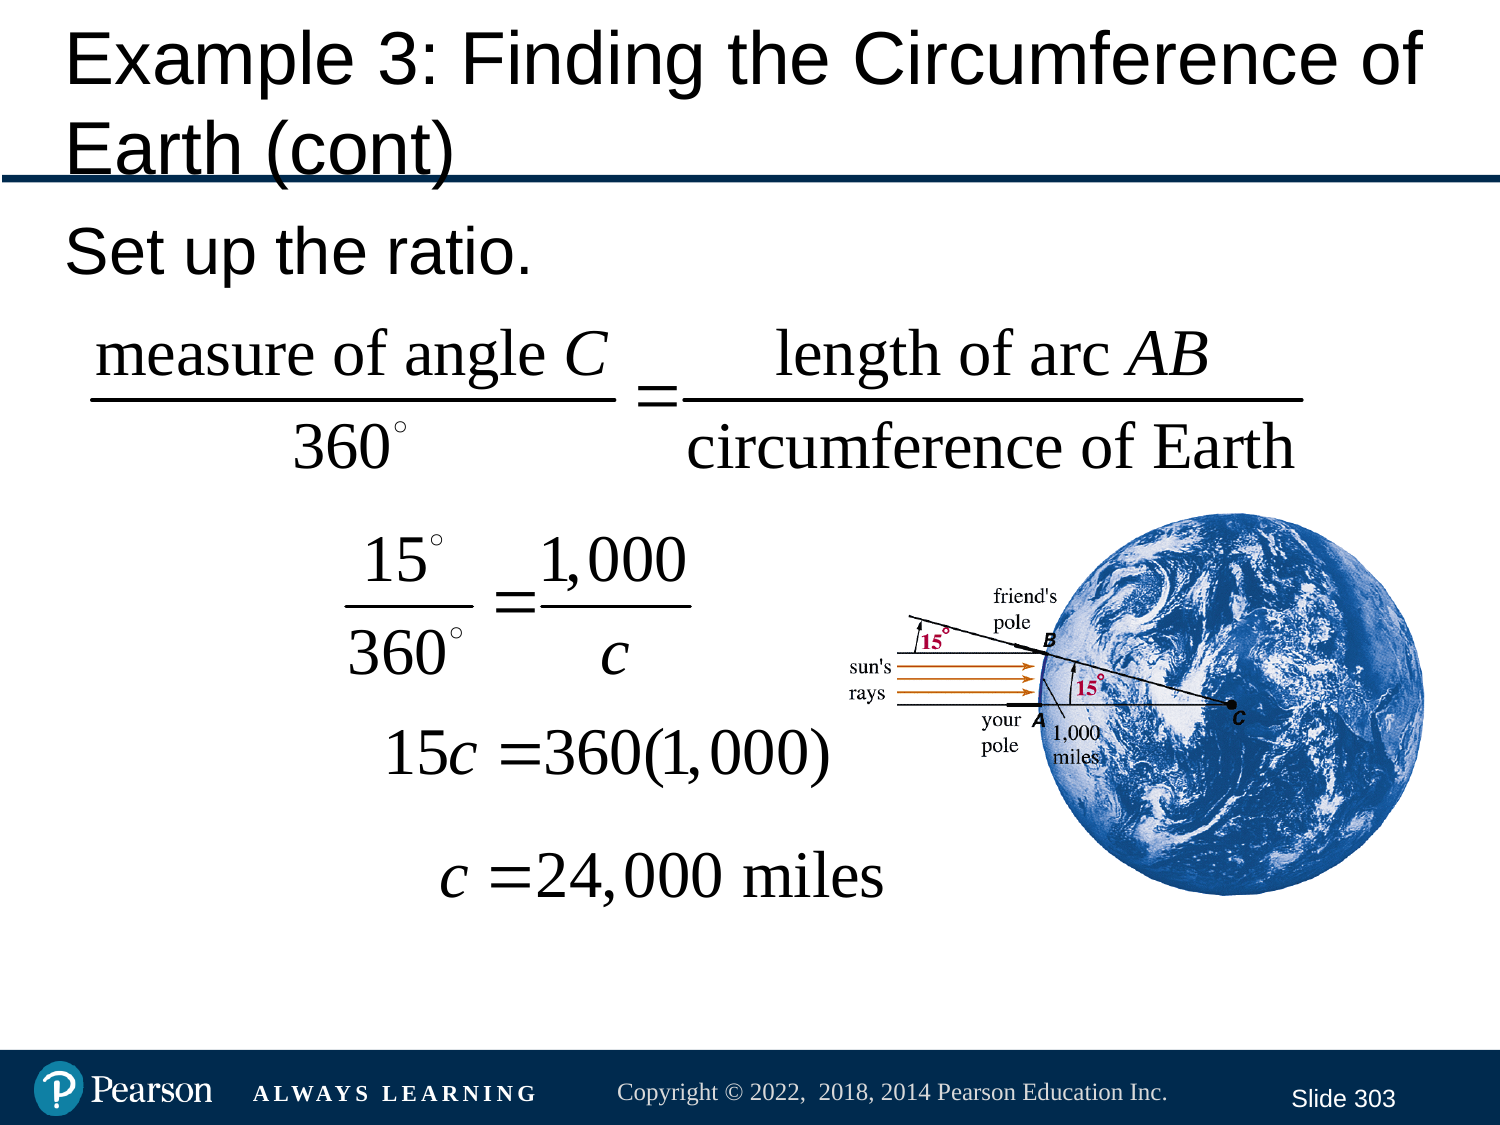

# Example 3: Finding the Circumference of Earth (cont)
Set up the ratio.